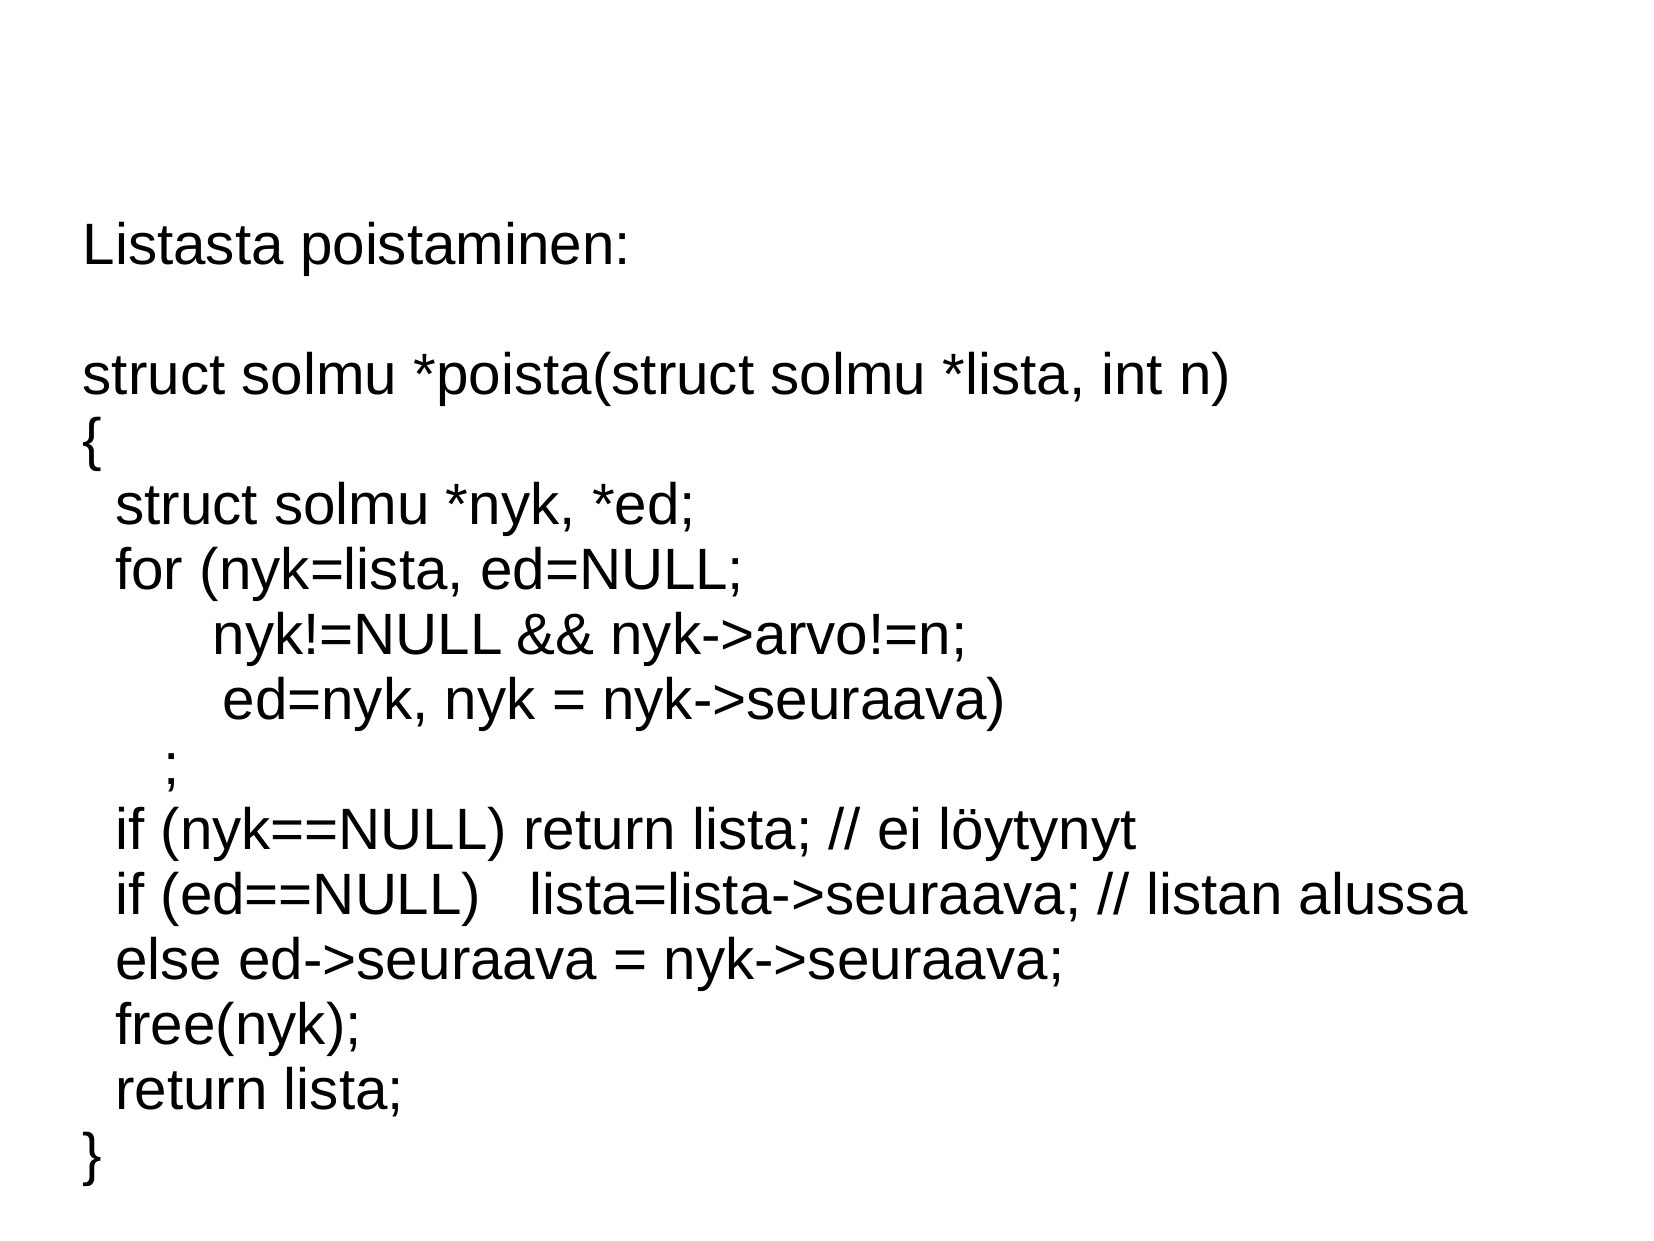

Listasta poistaminen:
struct solmu *poista(struct solmu *lista, int n)
{
 struct solmu *nyk, *ed;
 for (nyk=lista, ed=NULL;
 nyk!=NULL && nyk->arvo!=n;
	 ed=nyk, nyk = nyk->seuraava)
 ;
 if (nyk==NULL) return lista; // ei löytynyt
 if (ed==NULL) lista=lista->seuraava; // listan alussa
 else ed->seuraava = nyk->seuraava;
 free(nyk);
 return lista;
}